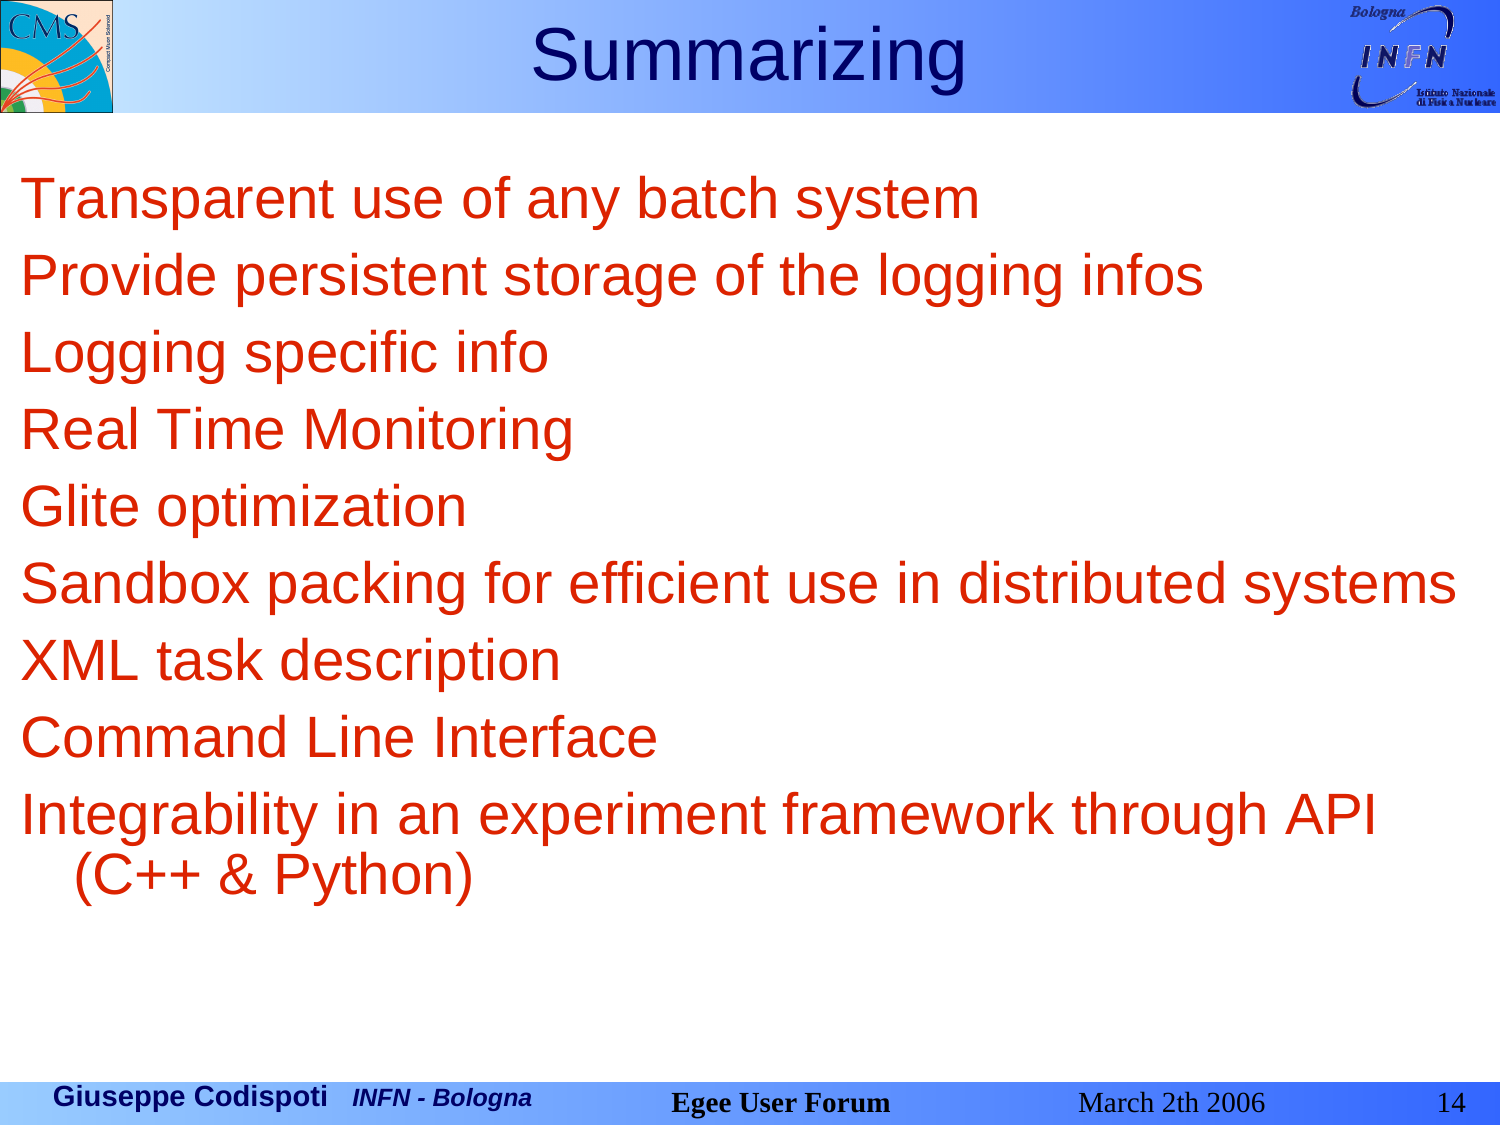

# Summarizing
Transparent use of any batch system
Provide persistent storage of the logging infos
Logging specific info
Real Time Monitoring
Glite optimization
Sandbox packing for efficient use in distributed systems
XML task description
Command Line Interface
Integrability in an experiment framework through API (C++ & Python)
Egee User Forum
March 2th 2006
14